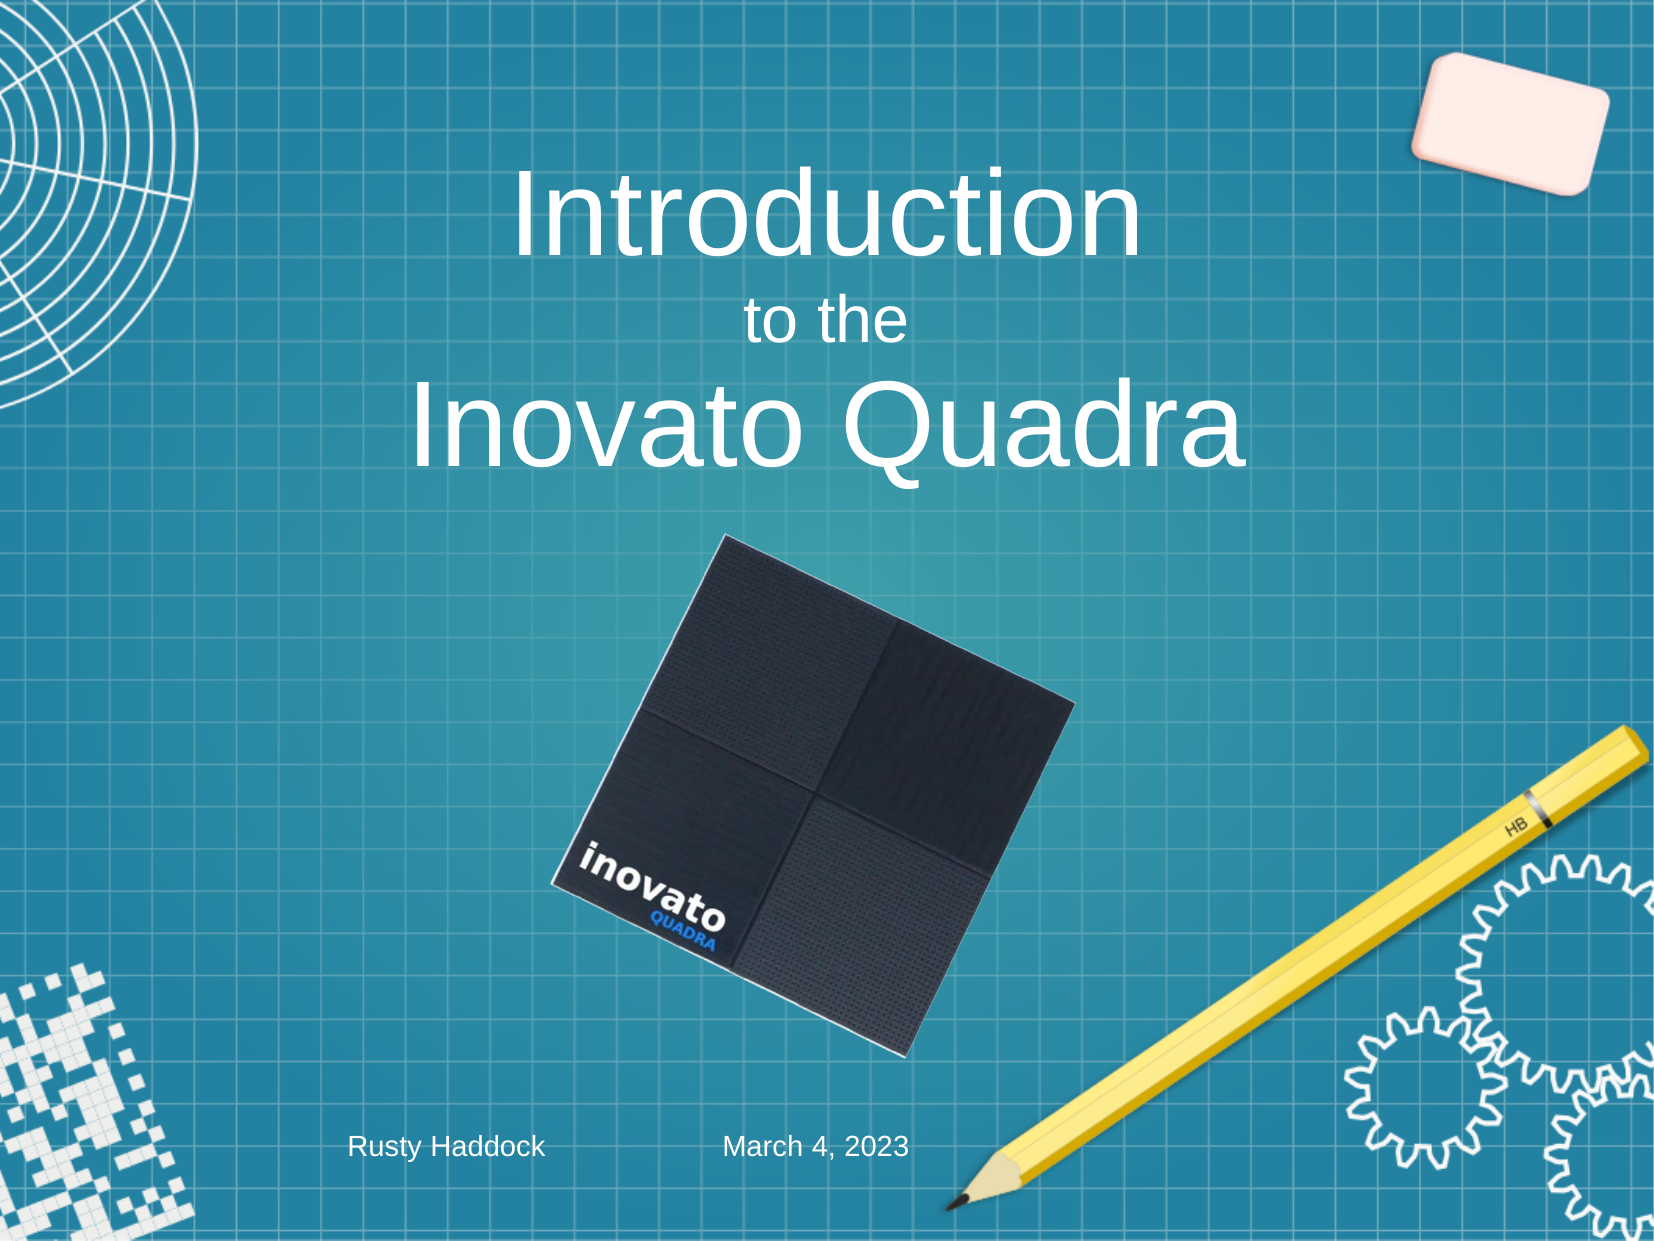

# Introduction to the Inovato Quadra
Rusty Haddock			March 4, 2023